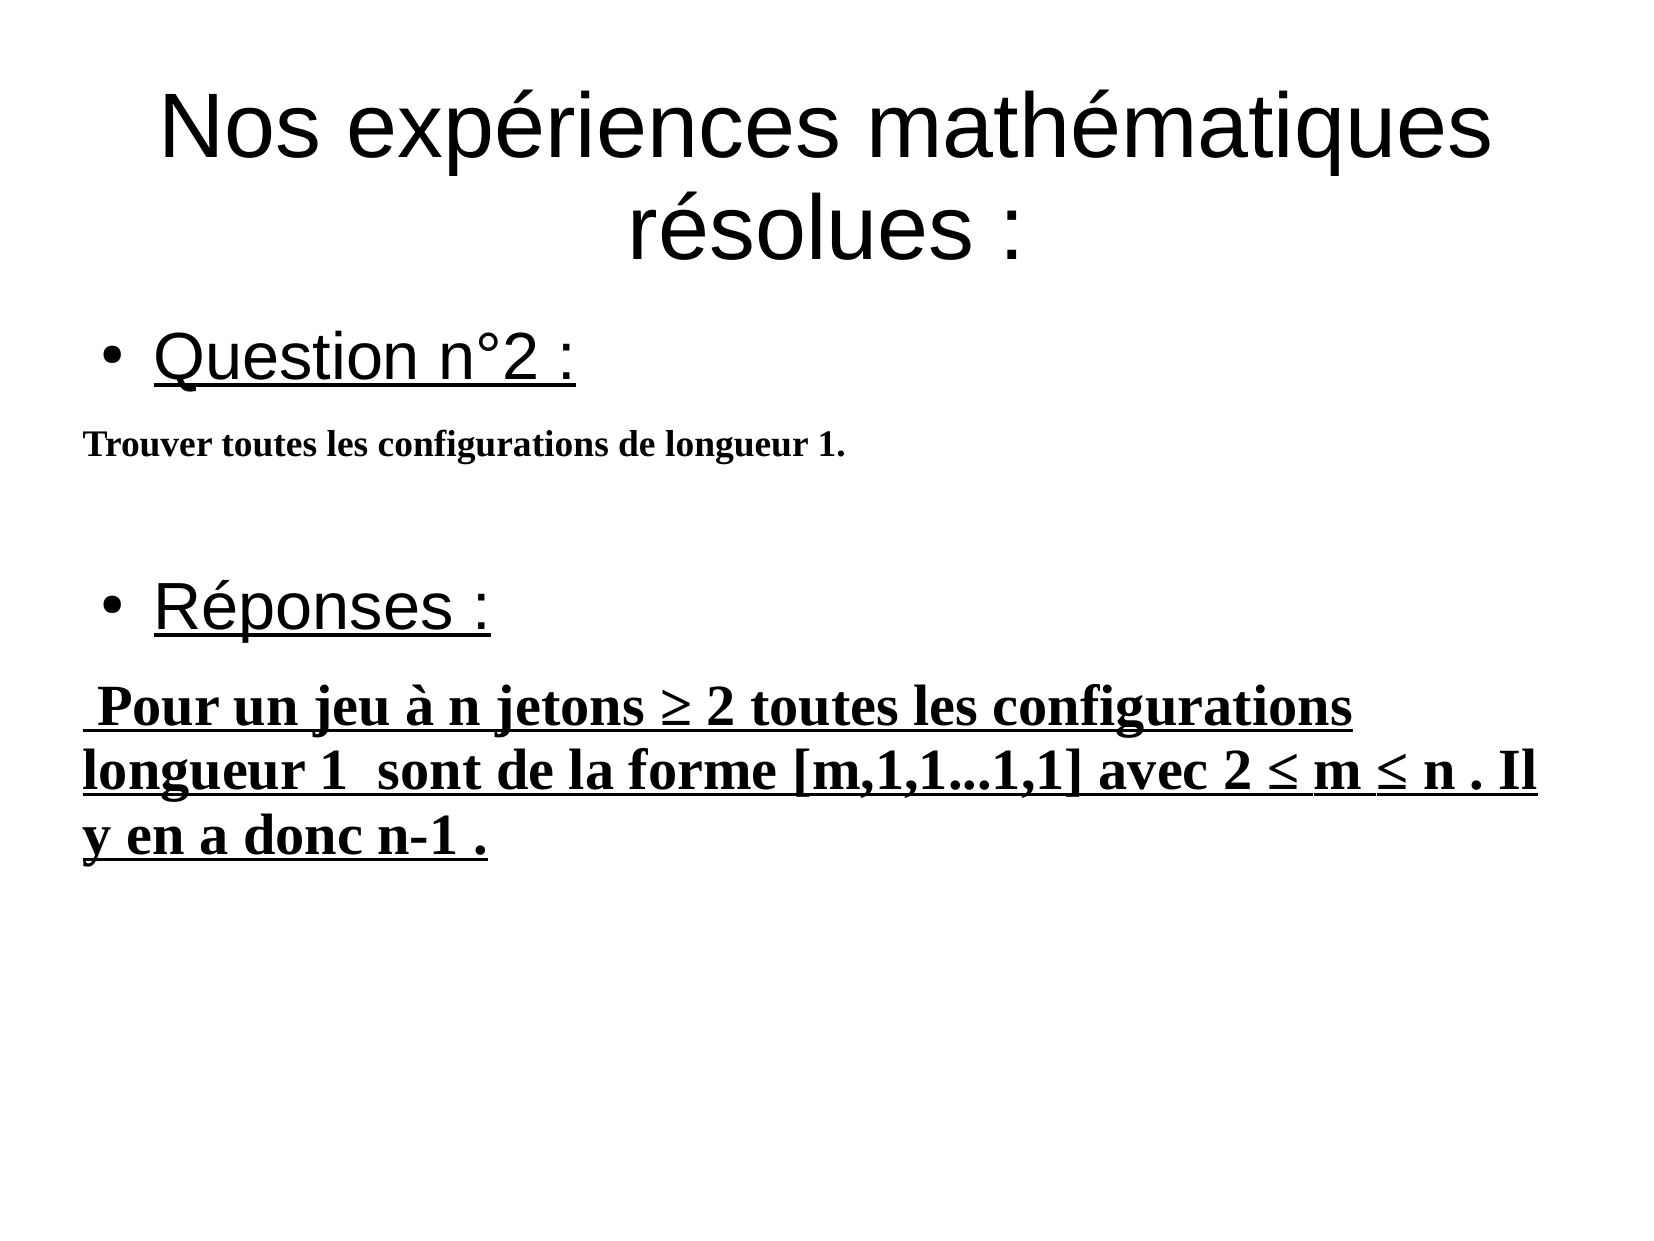

Nos expériences mathématiques résolues :
# Question n°2 :
Trouver toutes les configurations de longueur 1.
Réponses :
 Pour un jeu à n jetons ≥ 2 toutes les configurations longueur 1 sont de la forme [m,1,1...1,1] avec 2 ≤ m ≤ n . Il y en a donc n-1 .